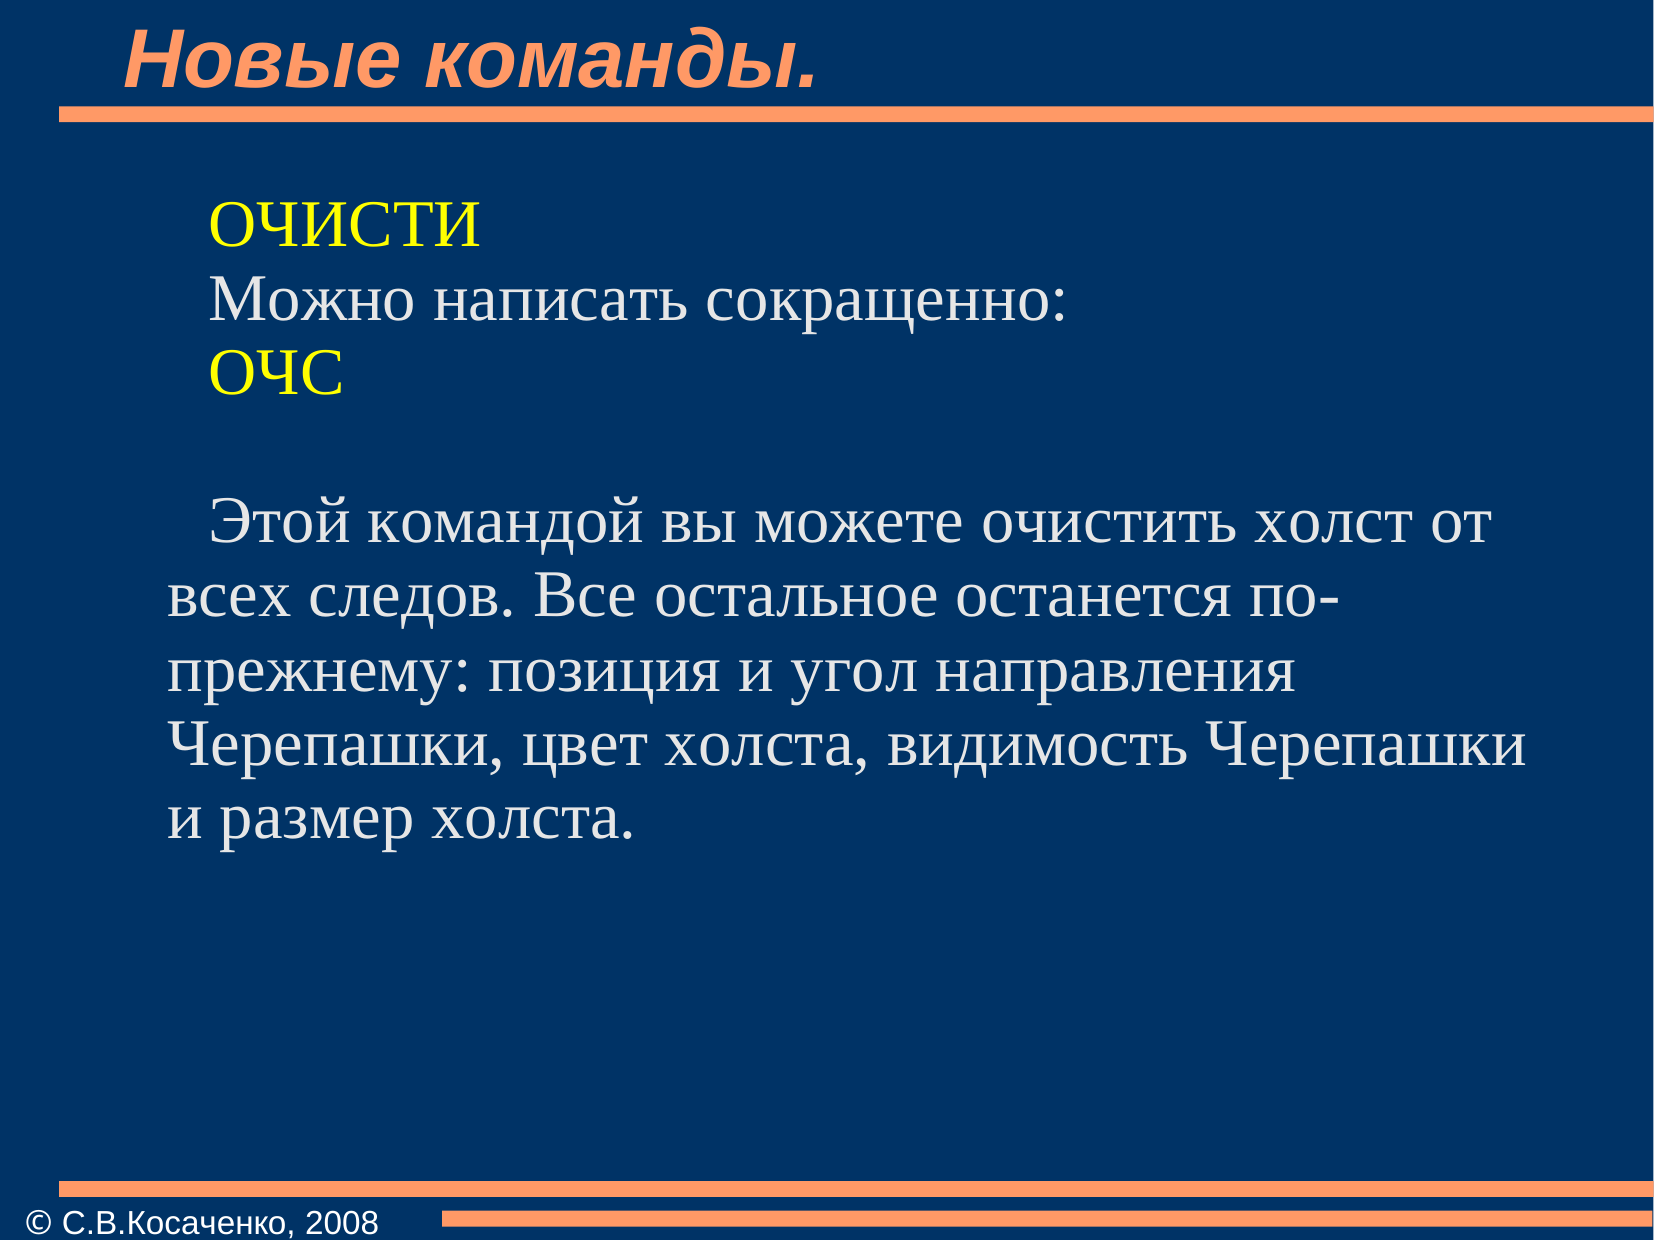

# Новые команды.
ОЧИСТИ
Можно написать сокращенно:
ОЧС
Этой командой вы можете очистить холст от всех следов. Все остальное останется по-прежнему: позиция и угол направления Черепашки, цвет холста, видимость Черепашки и размер холста.